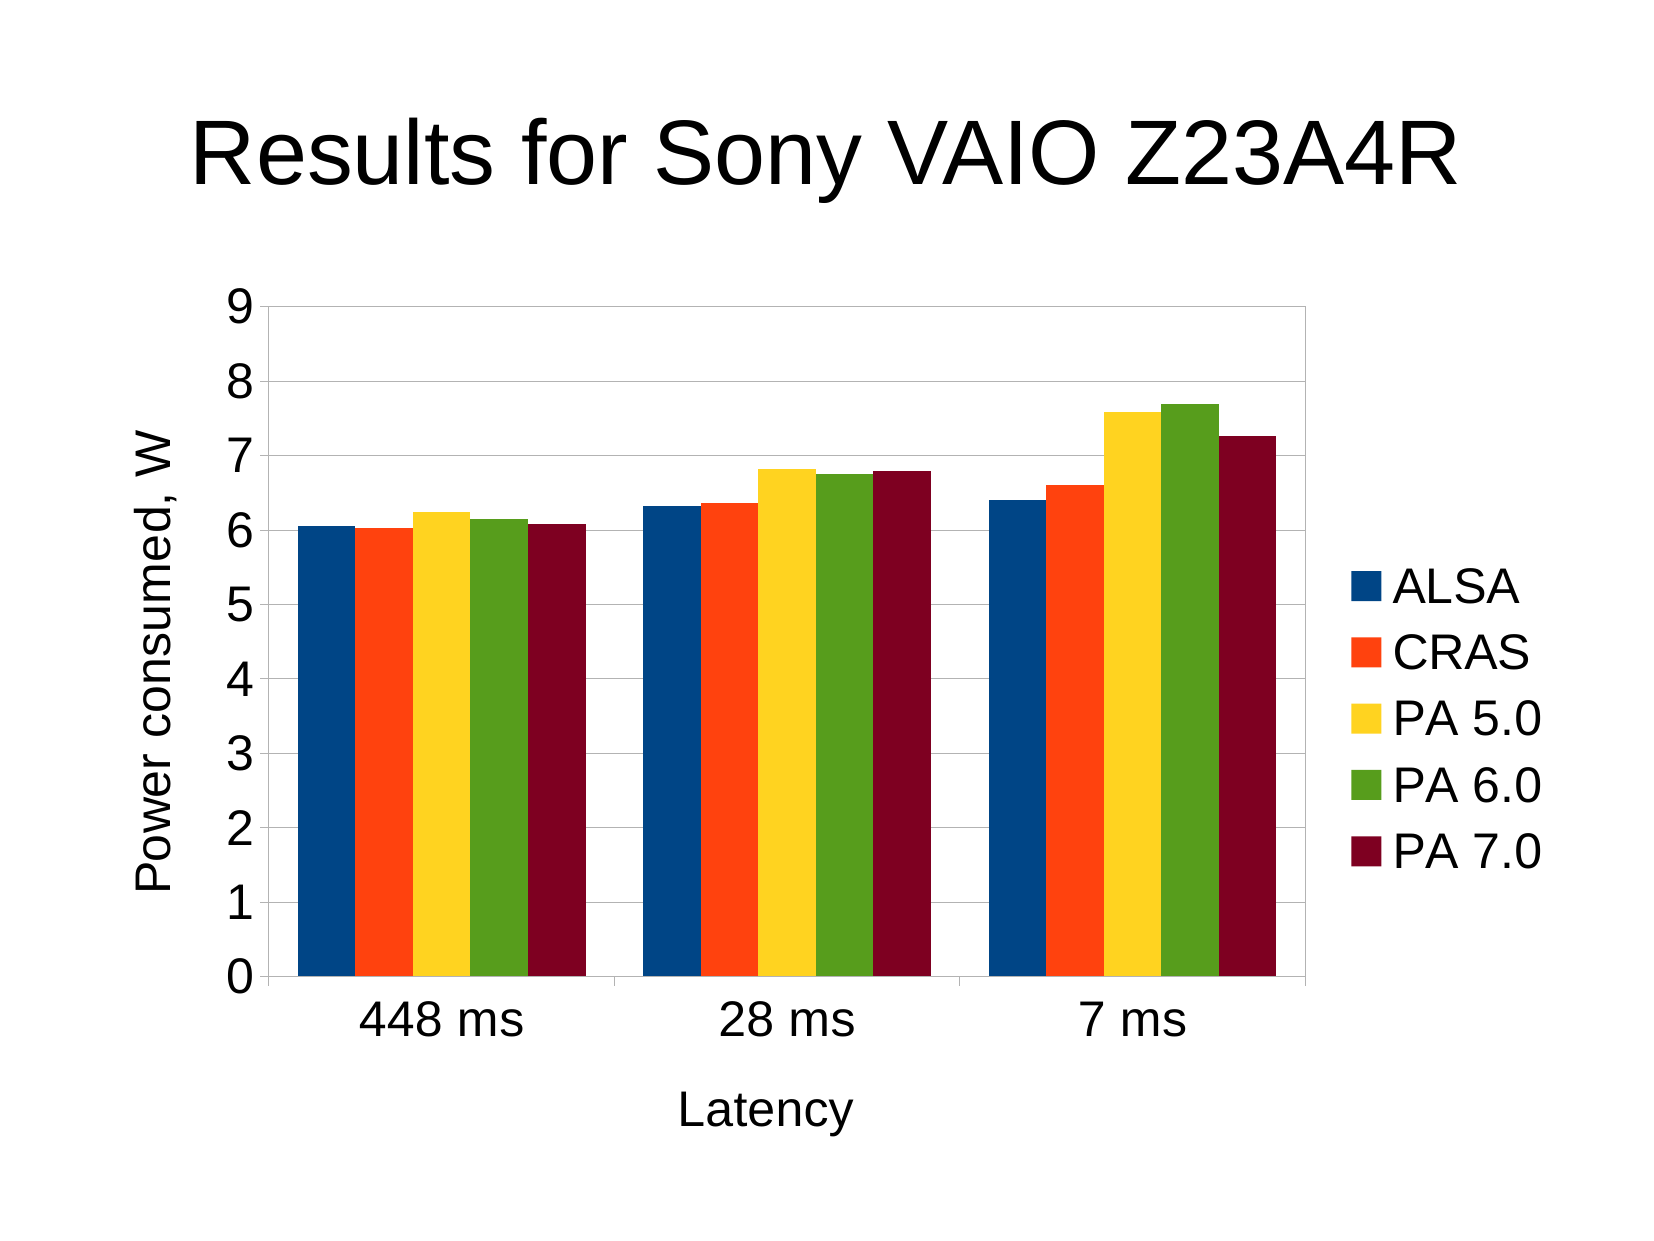

# Results for Sony VAIO Z23A4R
### Chart
| Category | ALSA | CRAS | PA 5.0 | PA 6.0 | PA 7.0 |
|---|---|---|---|---|---|
| 448 ms | 6.05717151454 | 6.03331650681 | 6.24395265054 | 6.1513124035 | 6.07720020587 |
| 28 ms | 6.31806484817293 | 6.36805922792174 | 6.81978206203 | 6.74937133277 | 6.78960603521 |
| 7 ms | 6.40586797066 | 6.61124694377 | 7.58372753075 | 7.69968454259 | 7.26161369193 |